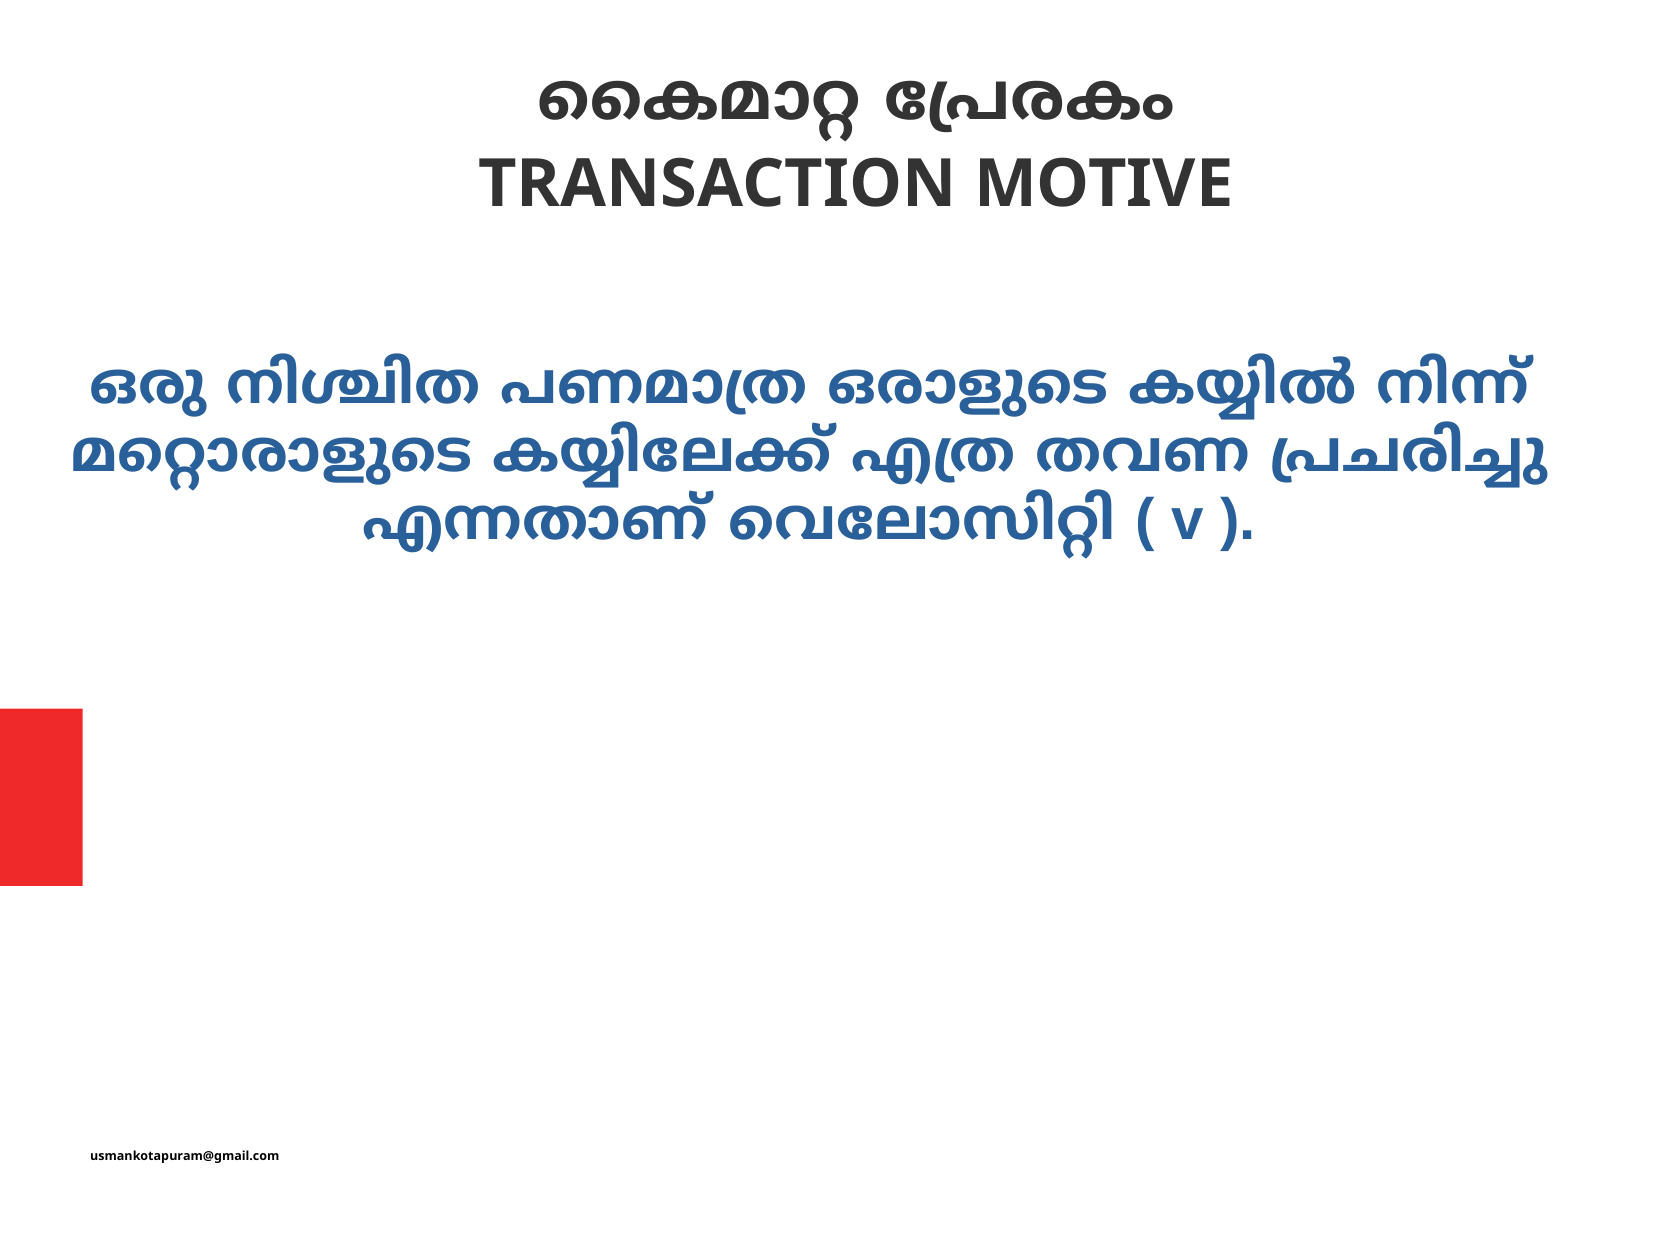

# കൈമാറ്റ പ്രേരകം TRANSACTION MOTIVE
ഒരു നിശ്ചിത പണമാത്ര ഒരാളുടെ കയ്യിൽ നിന്ന് മറ്റൊരാളുടെ കയ്യിലേക്ക് എത്ര തവണ പ്രചരിച്ചു എന്നതാണ് വെലോസിറ്റി ( v ).